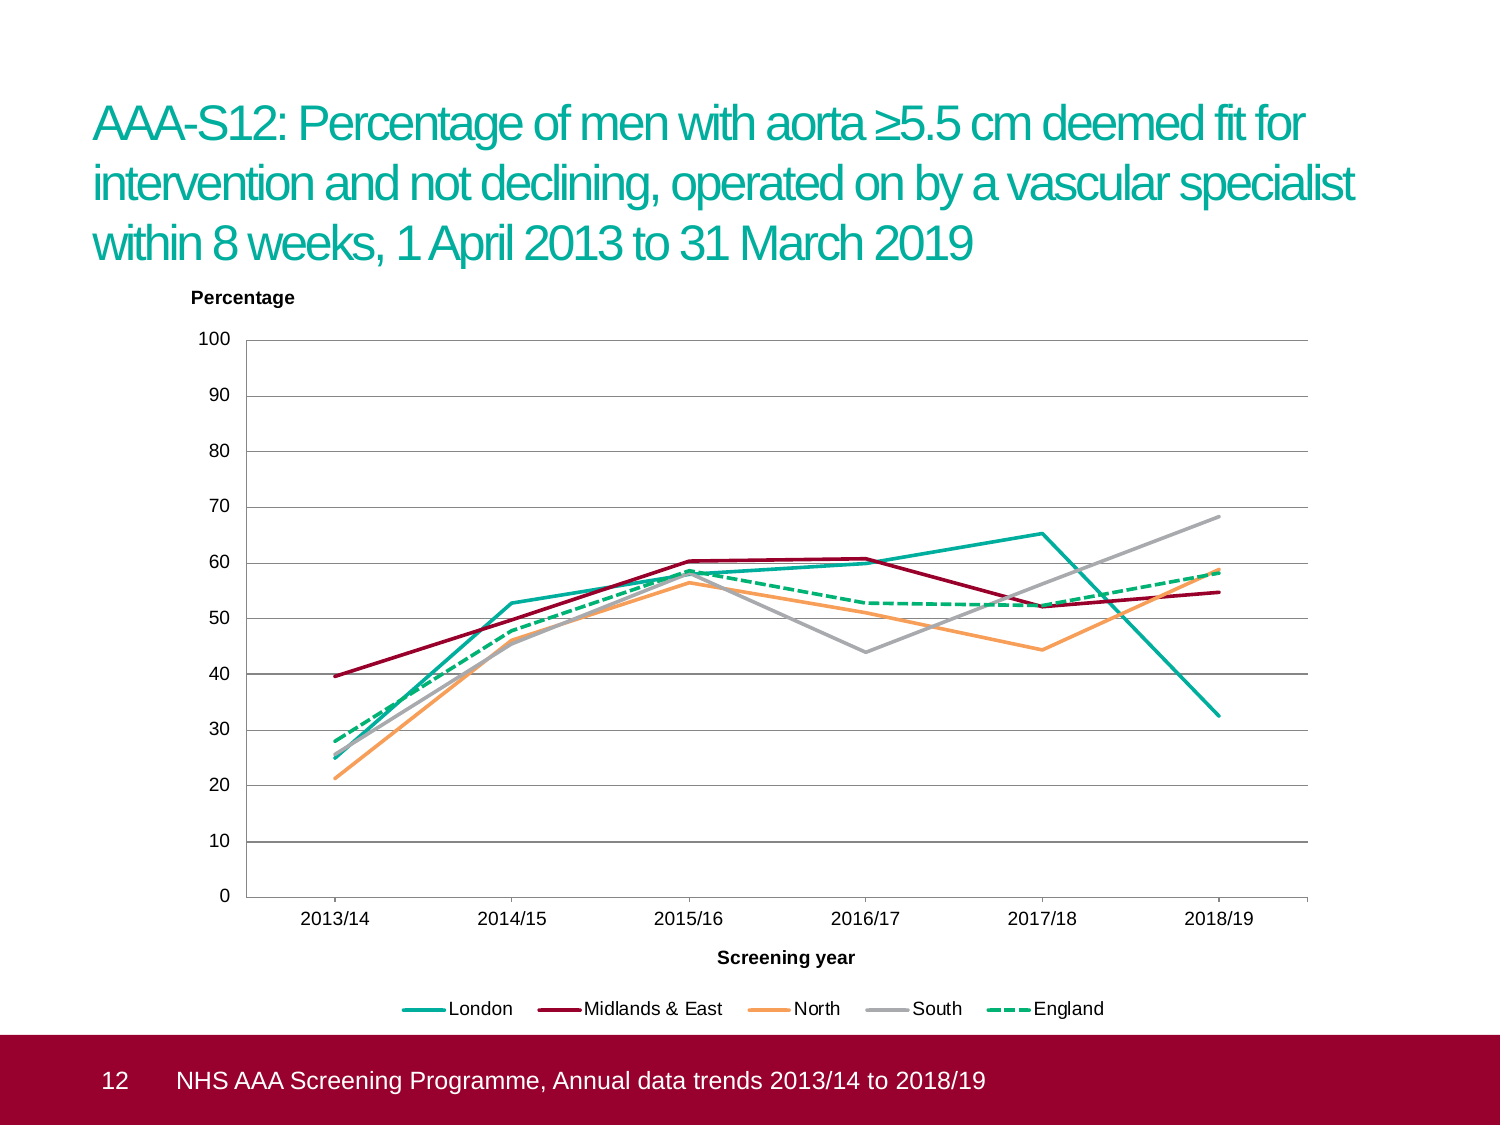

# AAA-S12: Percentage of men with aorta ≥5.5 cm deemed fit for intervention and not declining, operated on by a vascular specialist within 8 weeks, 1 April 2013 to 31 March 2019
NHS AAA Screening Programme, Annual data trends 2013/14 to 2018/19